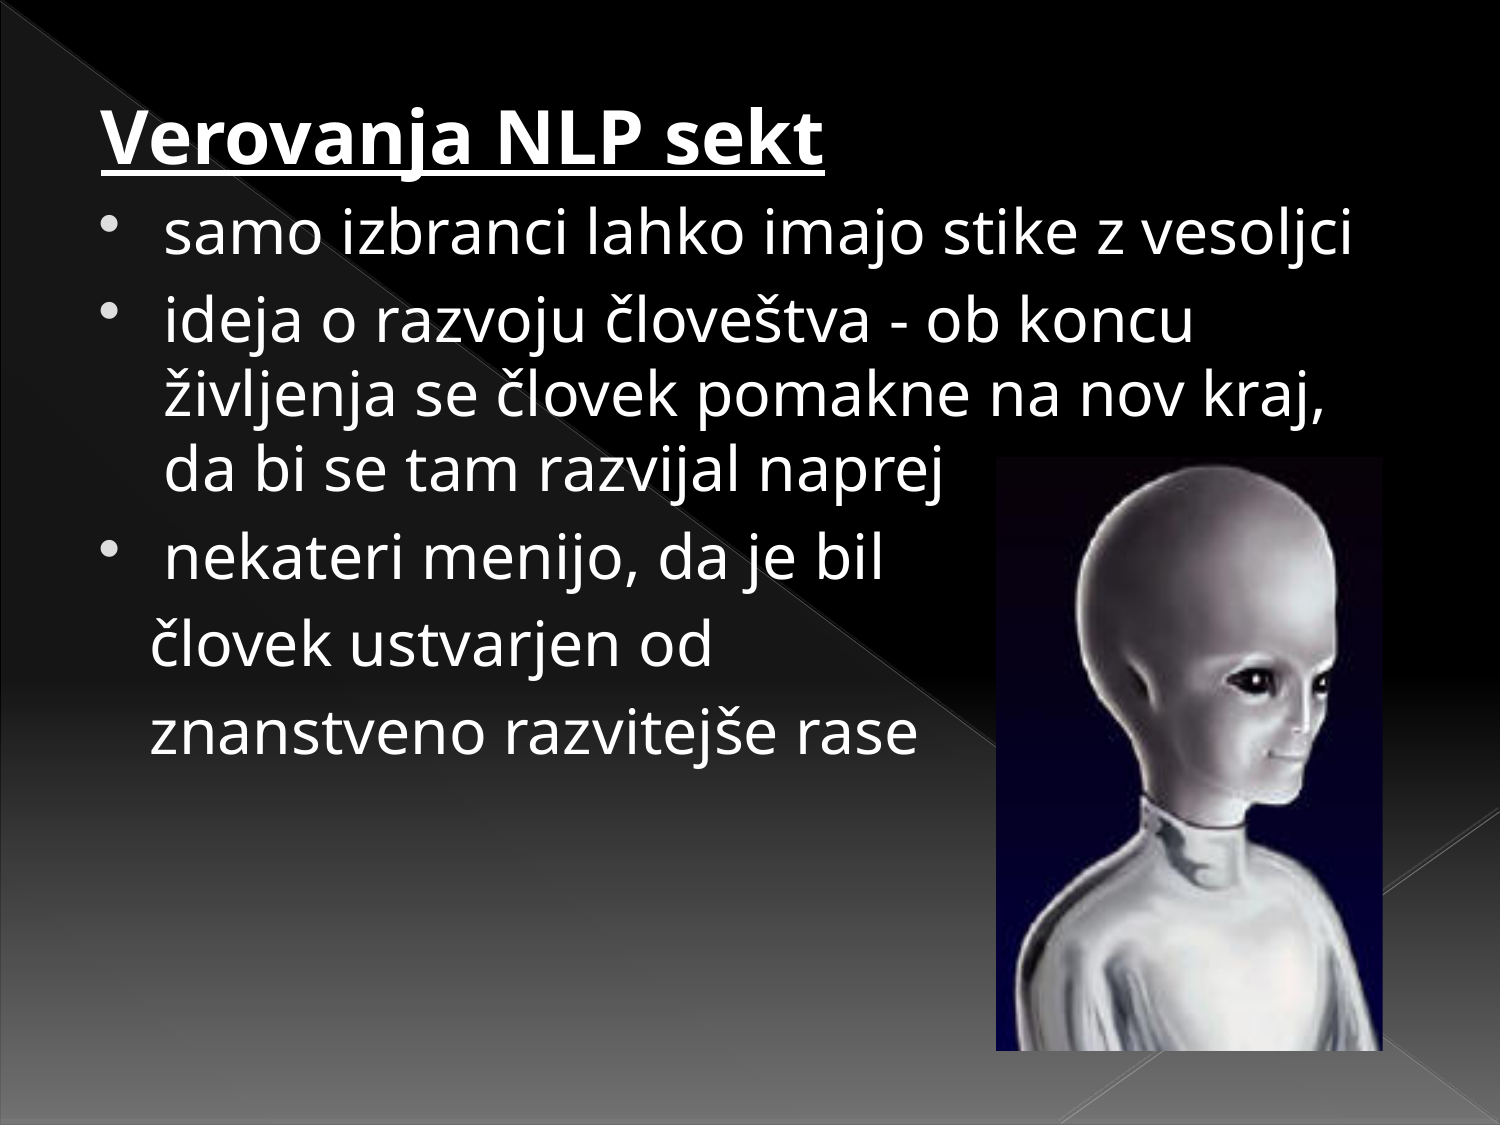

# Verovanja NLP sekt
samo izbranci lahko imajo stike z vesoljci
ideja o razvoju človeštva - ob koncu življenja se človek pomakne na nov kraj, da bi se tam razvijal naprej
nekateri menijo, da je bil
 človek ustvarjen od
 znanstveno razvitejše rase